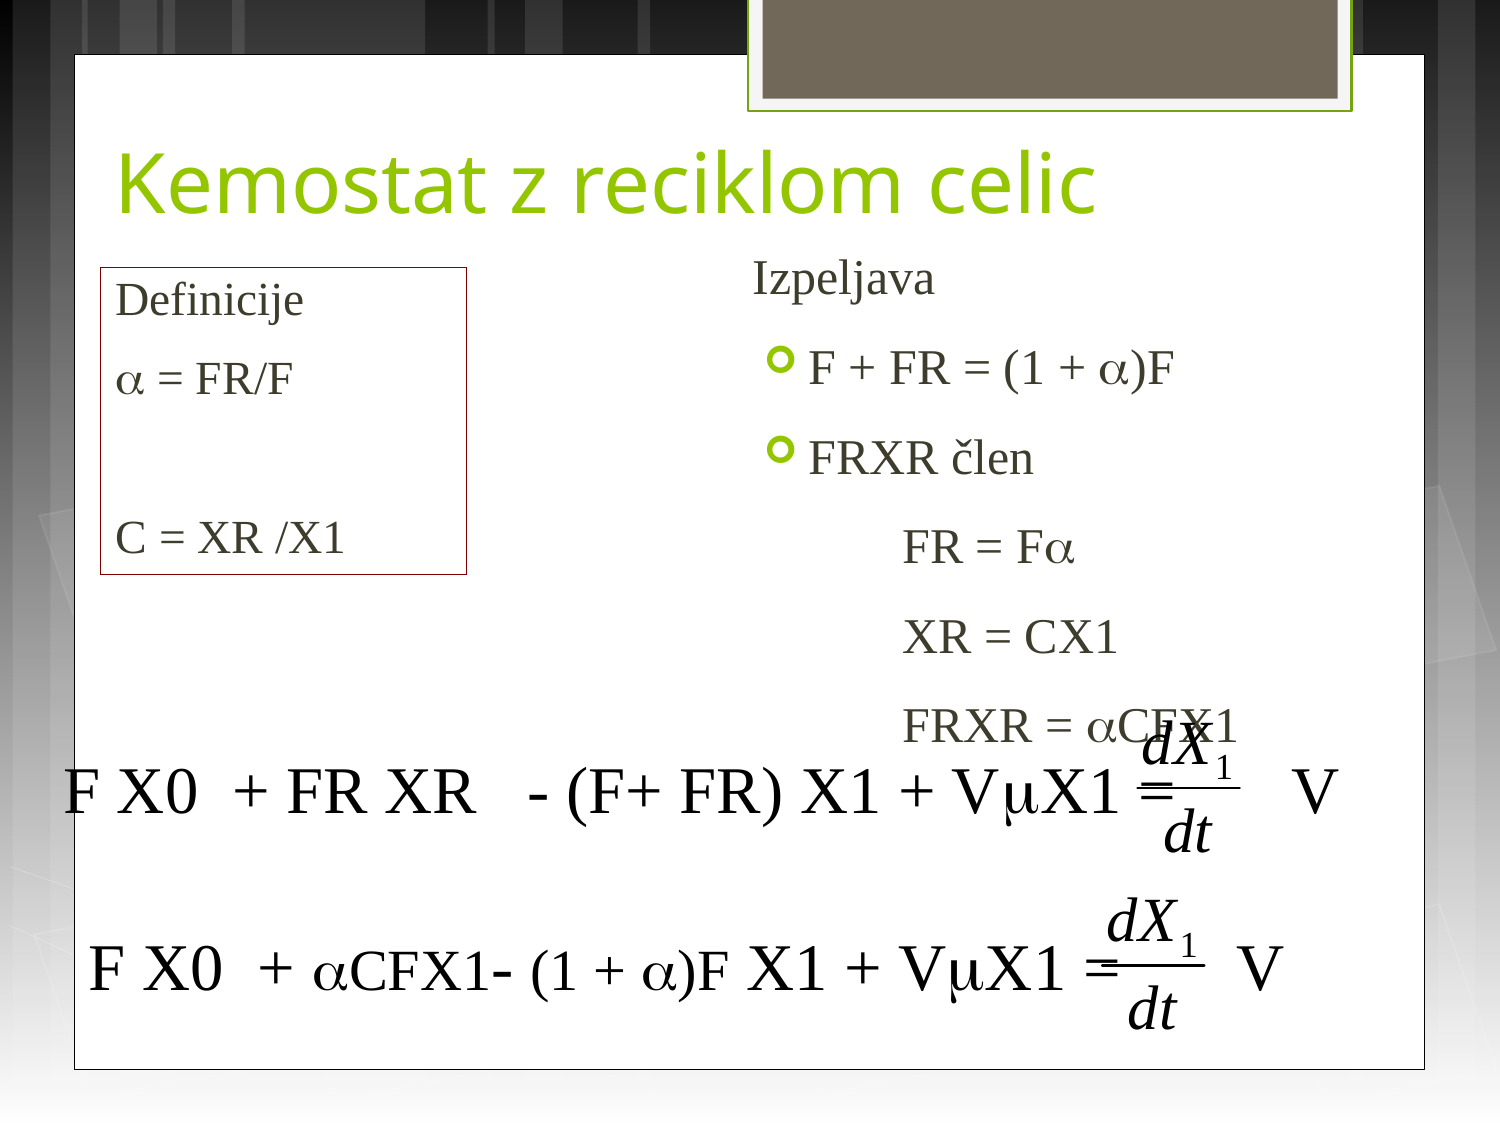

# Kemostat z reciklom celic
Izpeljava
F + FR = (1 + a)F
FRXR člen
		FR = Fa
		XR = CX1
 		FRXR = aCFX1
Definicije
a = FR/F
C = XR /X1
F X0 + FR XR - (F+ FR) X1 + VmX1 = V
F X0 + aCFX1- (1 + a)F X1 + VmX1 = V